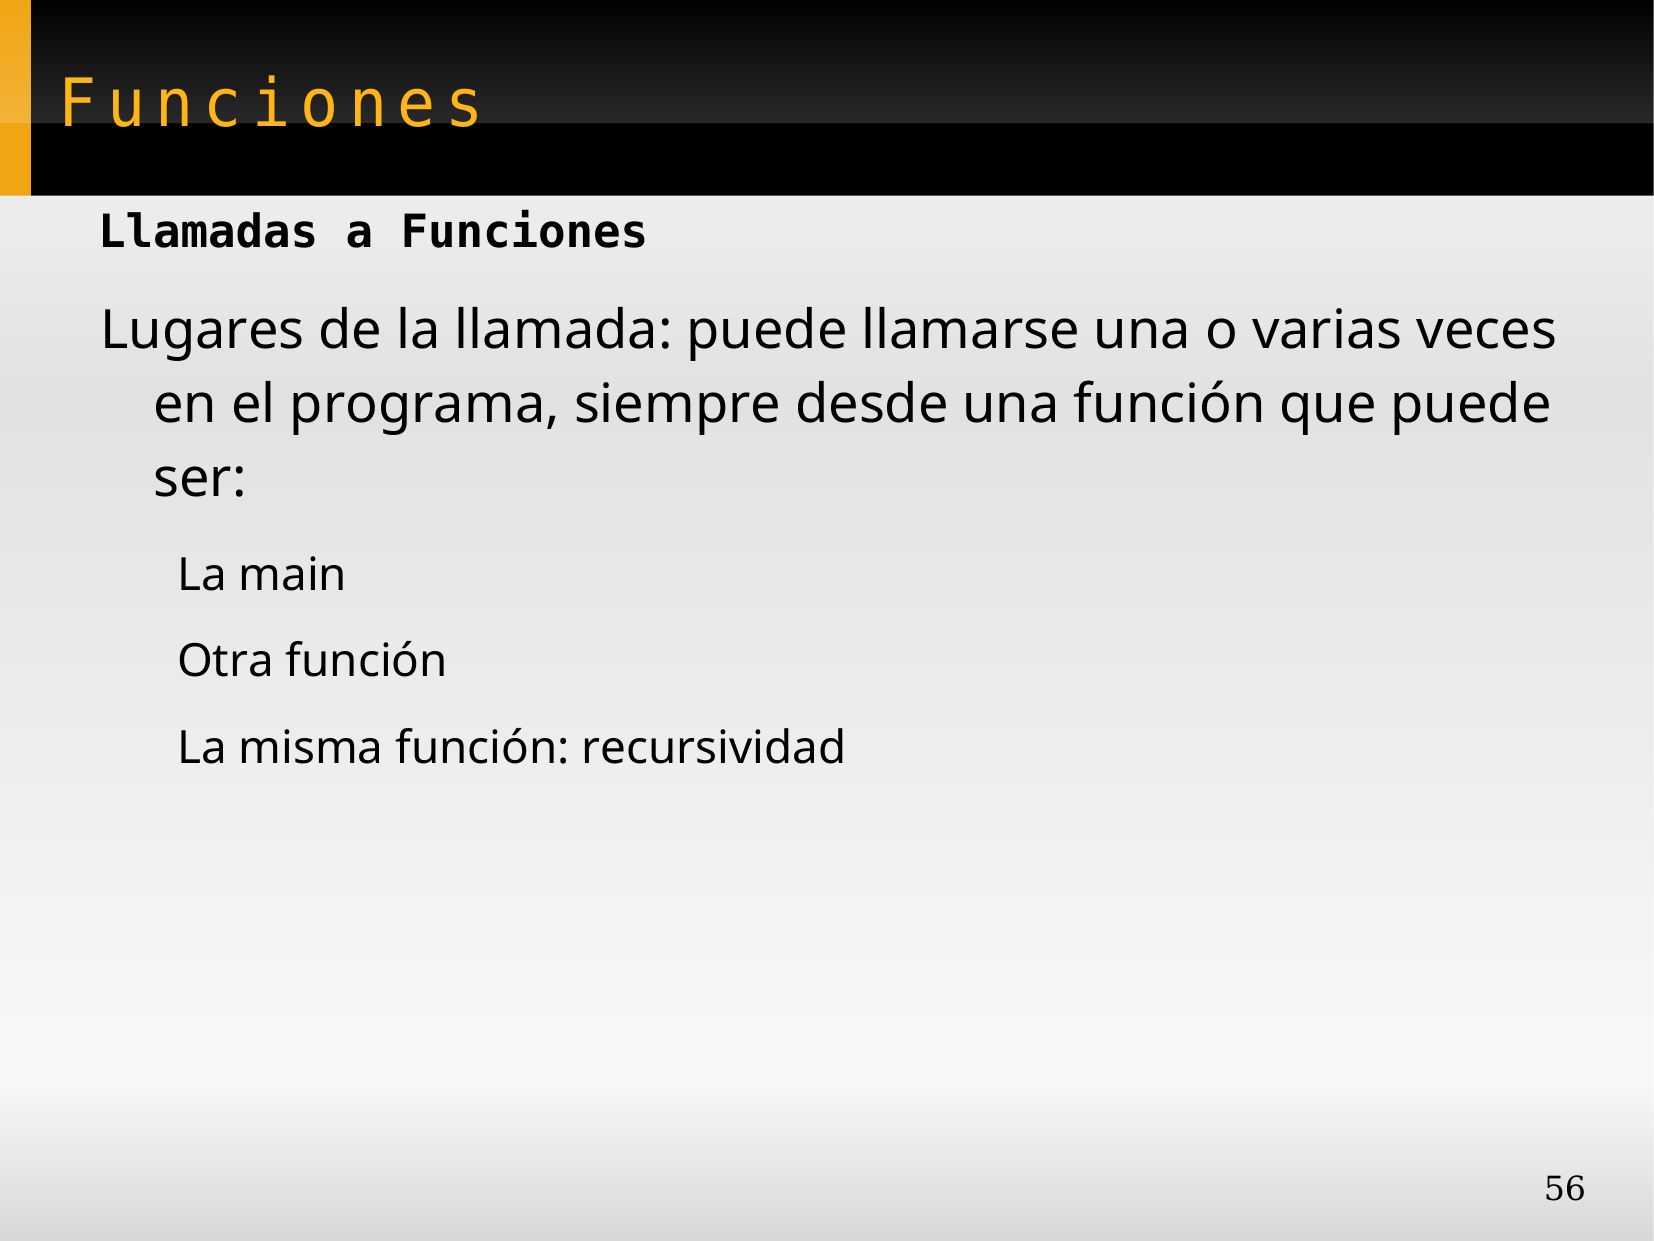

# Funciones
Llamadas a Funciones
Lugares de la llamada: puede llamarse una o varias veces en el programa, siempre desde una función que puede ser:
La main
Otra función
La misma función: recursividad
56